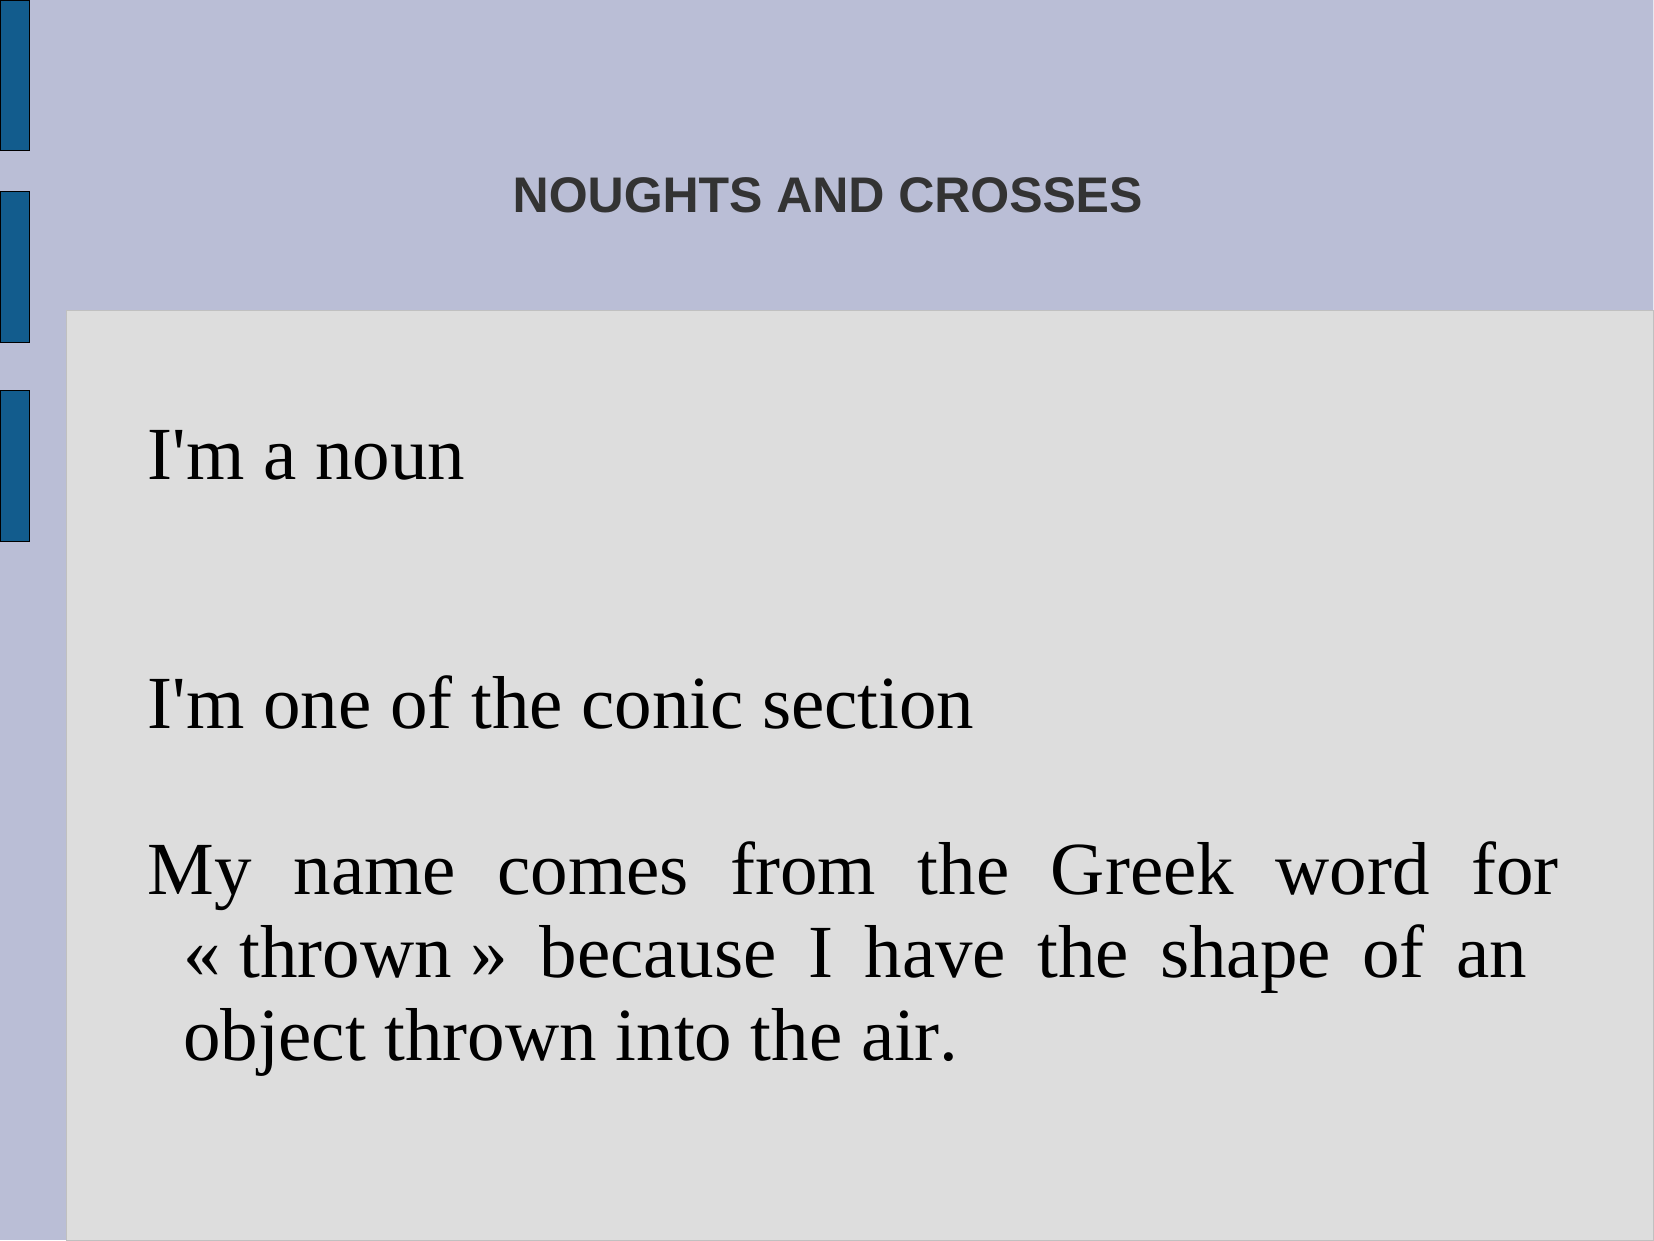

# NOUGHTS AND CROSSES
I'm a noun
I'm one of the conic section
My name comes from the Greek word for « thrown » because I have the shape of an object thrown into the air.